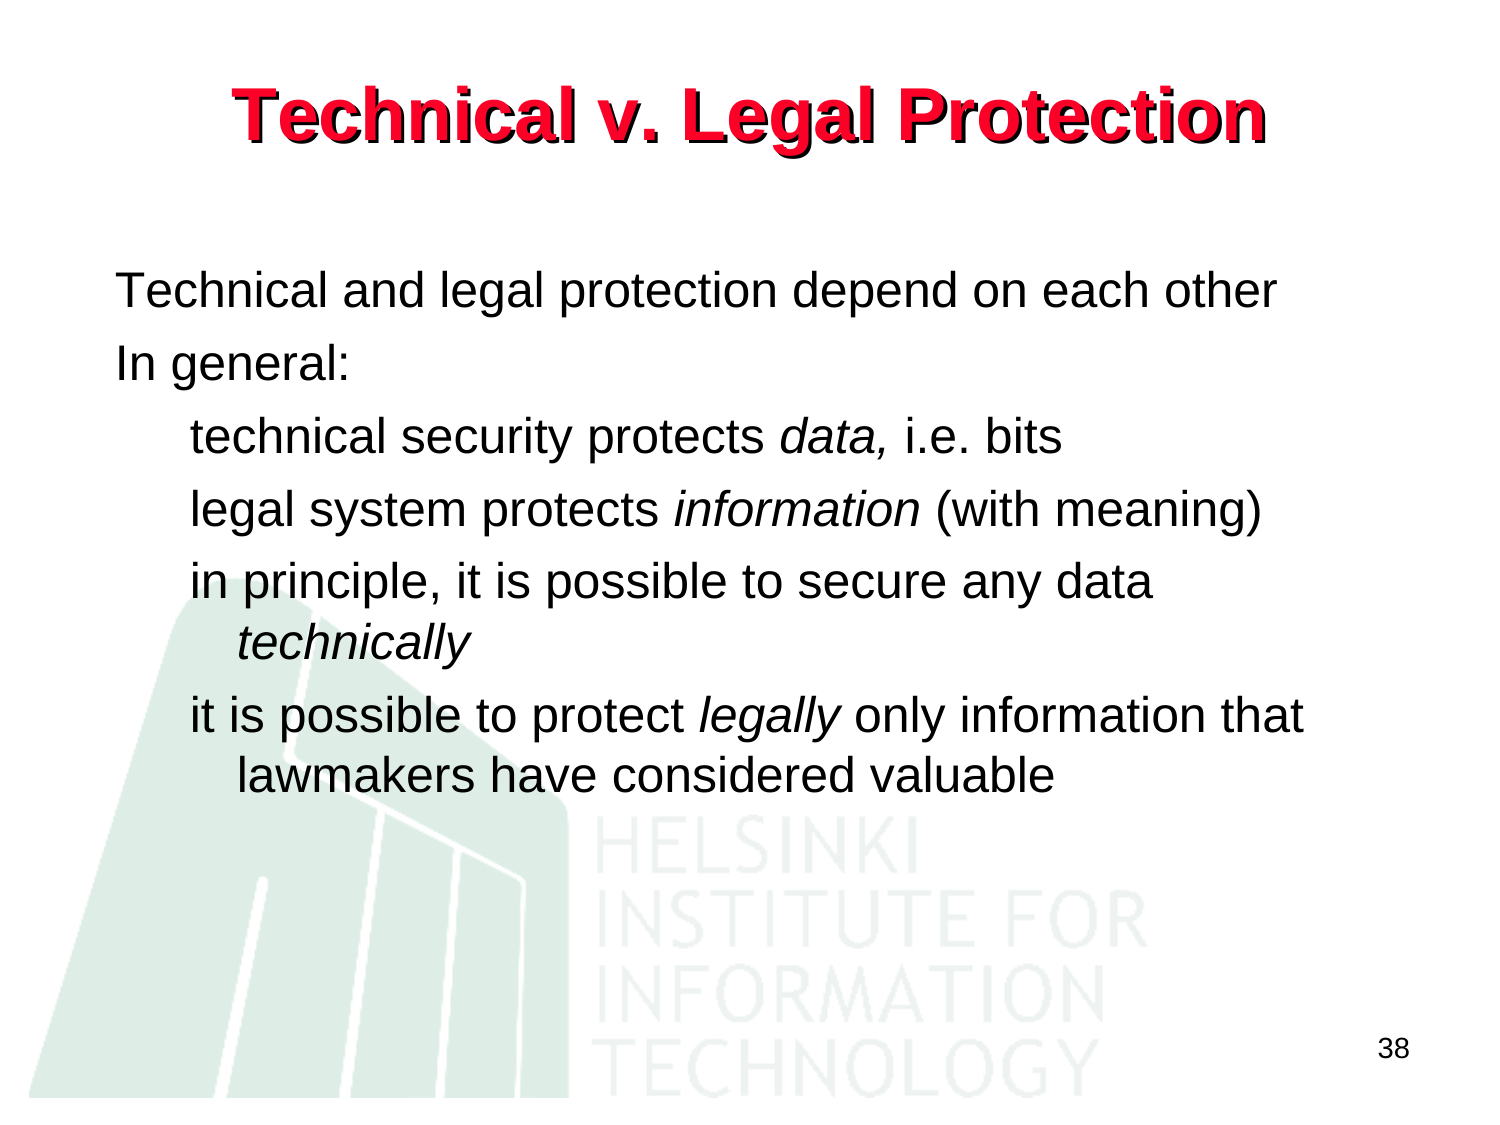

# Technical v. Legal Protection
Technical and legal protection depend on each other
In general:
technical security protects data, i.e. bits
legal system protects information (with meaning)
in principle, it is possible to secure any data technically
it is possible to protect legally only information that lawmakers have considered valuable
38